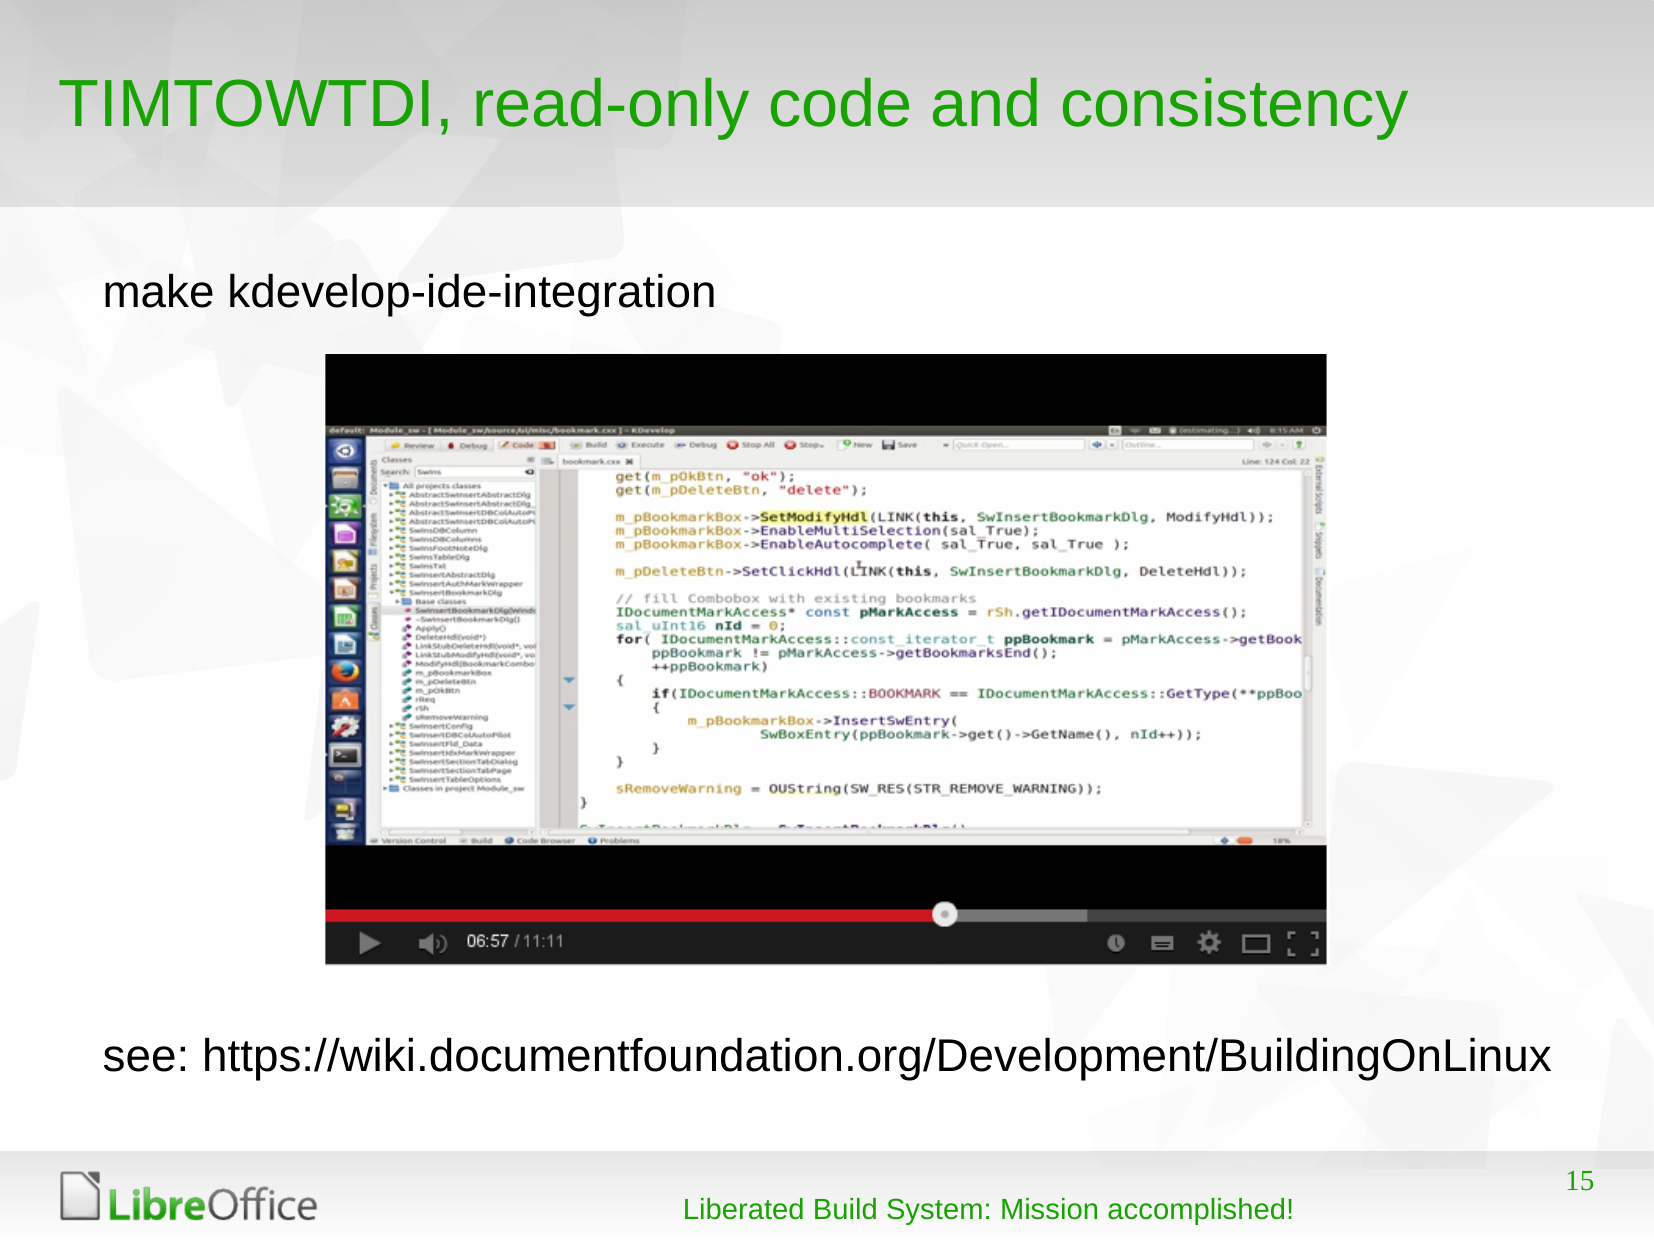

# TIMTOWTDI, read-only code and consistency
make kdevelop-ide-integration
see: https://wiki.documentfoundation.org/Development/BuildingOnLinux
15
liberating productivity